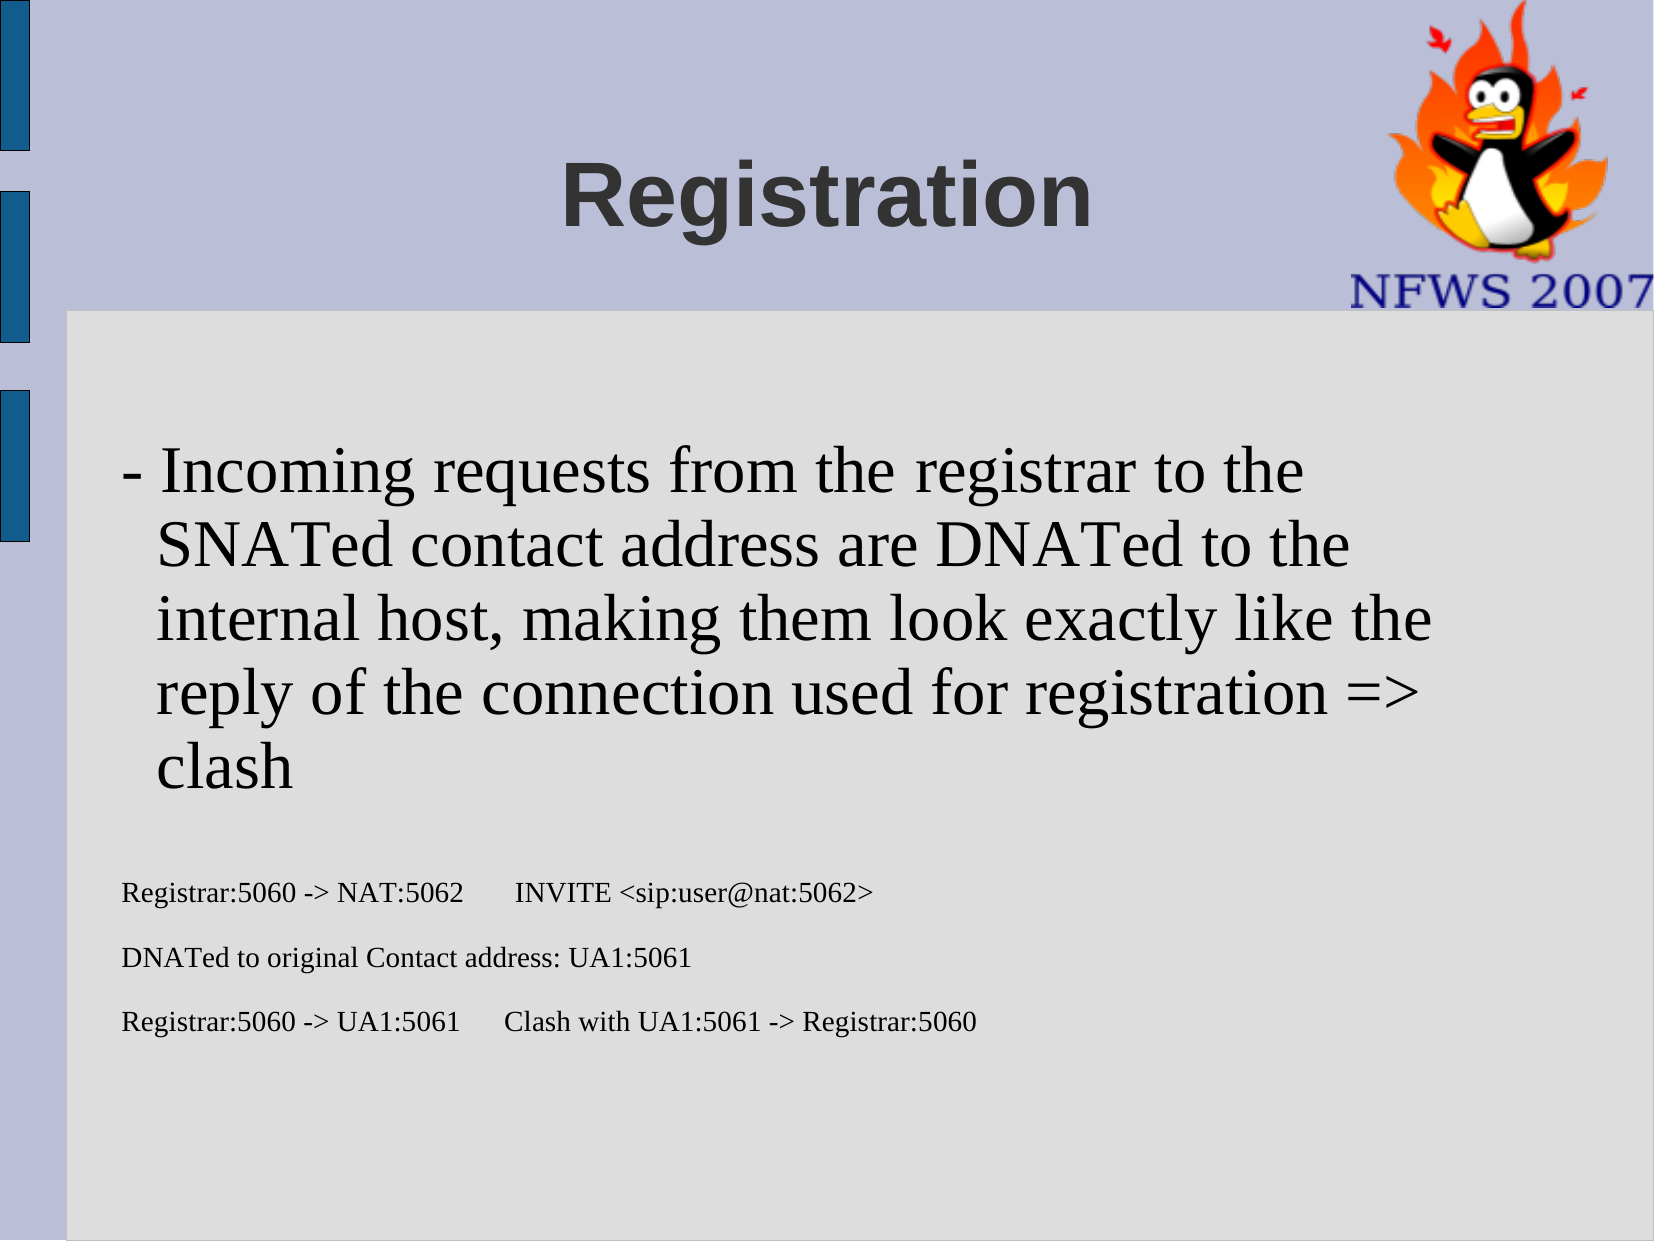

# Registration
- Incoming requests from the registrar to the SNATed contact address are DNATed to the internal host, making them look exactly like the reply of the connection used for registration => clash
Registrar:5060 -> NAT:5062 INVITE <sip:user@nat:5062>
DNATed to original Contact address: UA1:5061
Registrar:5060 -> UA1:5061 Clash with UA1:5061 -> Registrar:5060